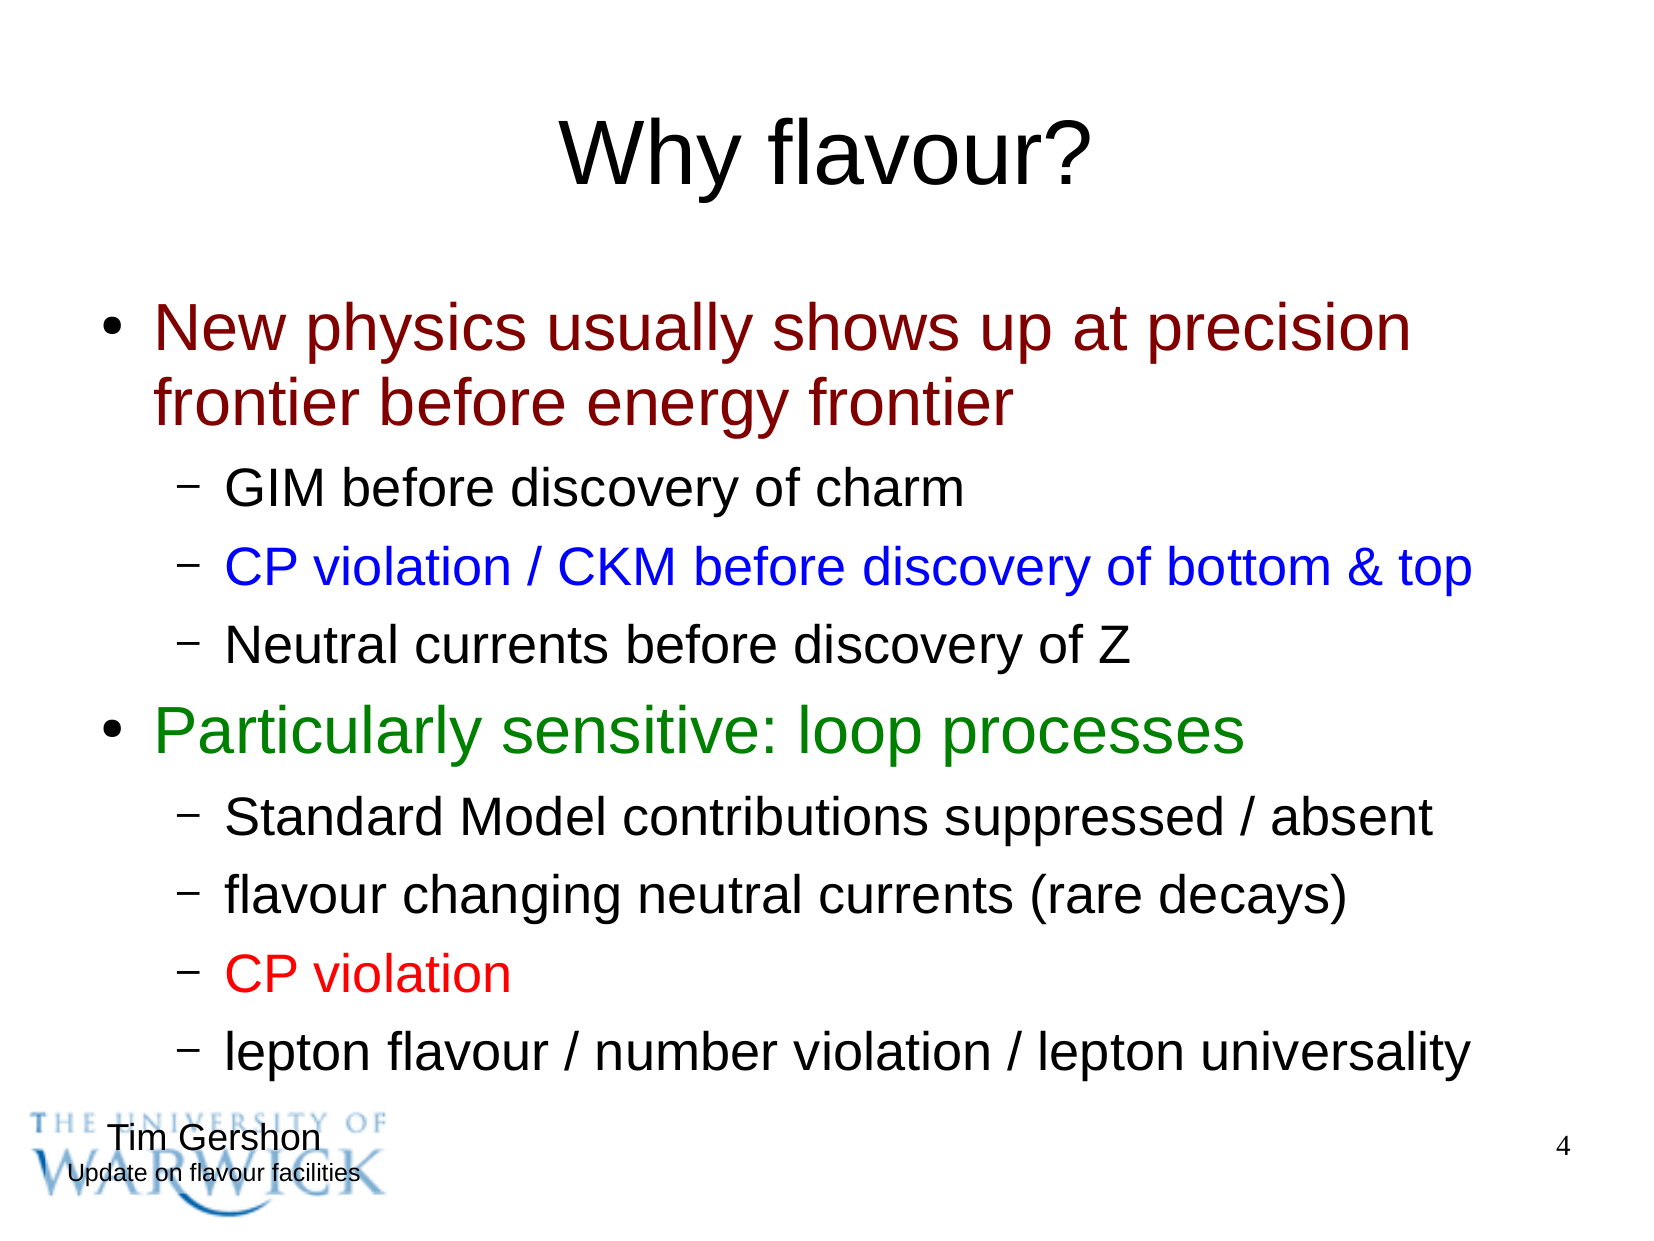

# Why flavour?
New physics usually shows up at precision frontier before energy frontier
GIM before discovery of charm
CP violation / CKM before discovery of bottom & top
Neutral currents before discovery of Z
Particularly sensitive: loop processes
Standard Model contributions suppressed / absent
flavour changing neutral currents (rare decays)
CP violation
lepton flavour / number violation / lepton universality
Tim Gershon
Update on flavour facilities
4